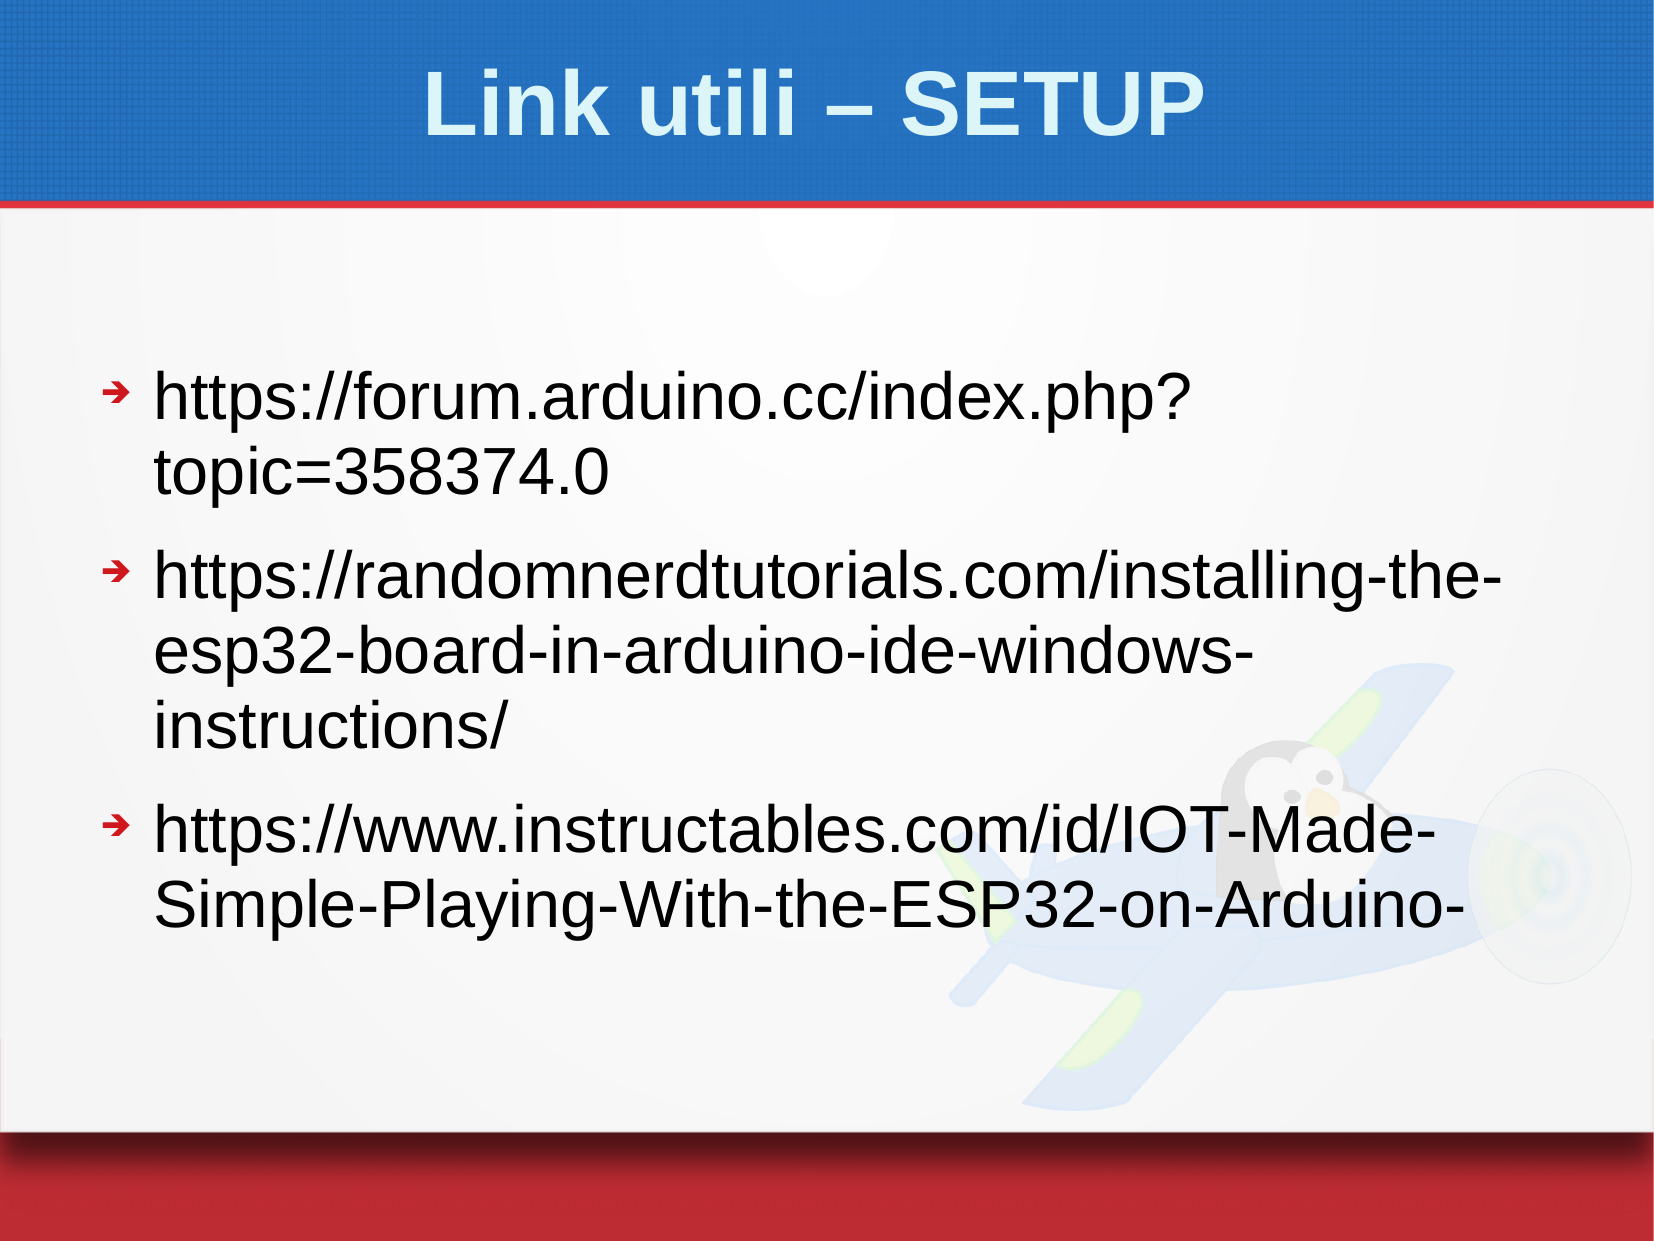

# Link utili – SETUP
https://forum.arduino.cc/index.php?topic=358374.0
https://randomnerdtutorials.com/installing-the-esp32-board-in-arduino-ide-windows-instructions/
https://www.instructables.com/id/IOT-Made-Simple-Playing-With-the-ESP32-on-Arduino-